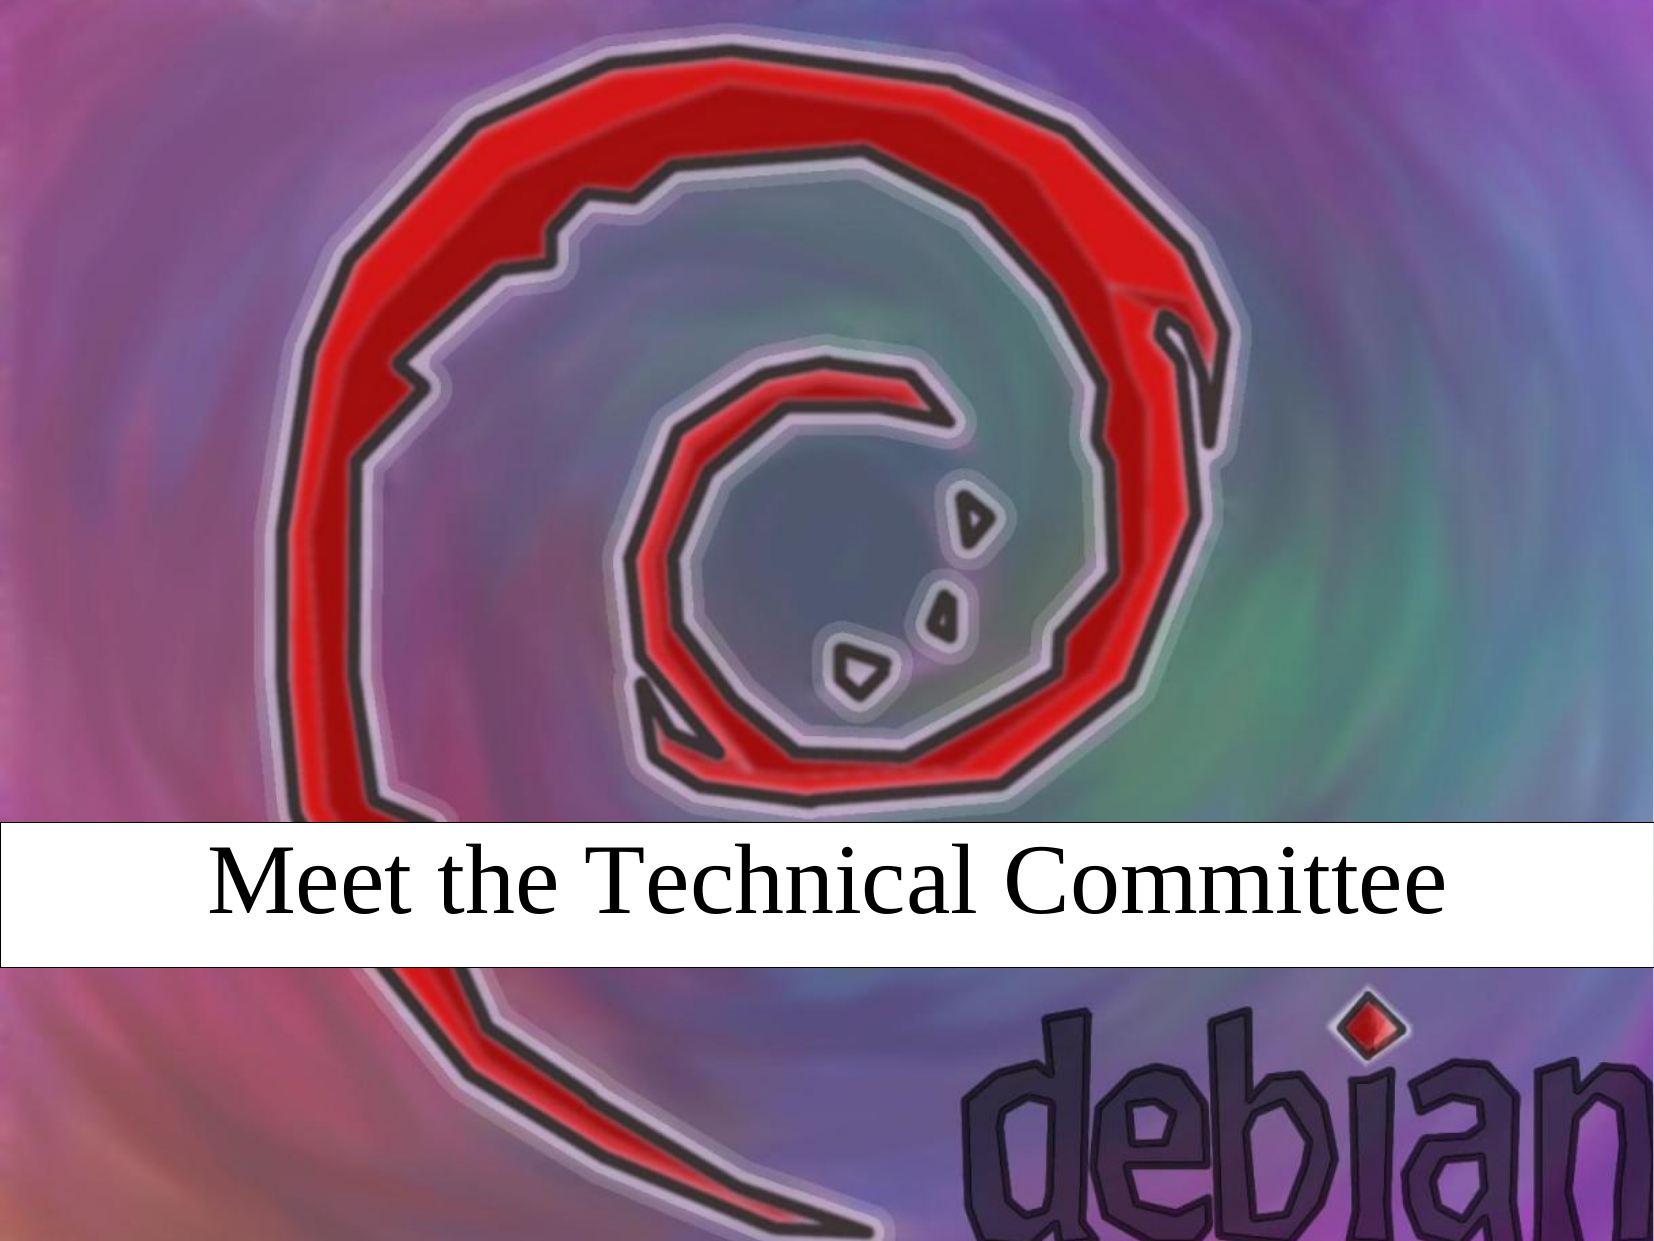

Meet the Technical Committee
1
Debian Overview// HP confidential